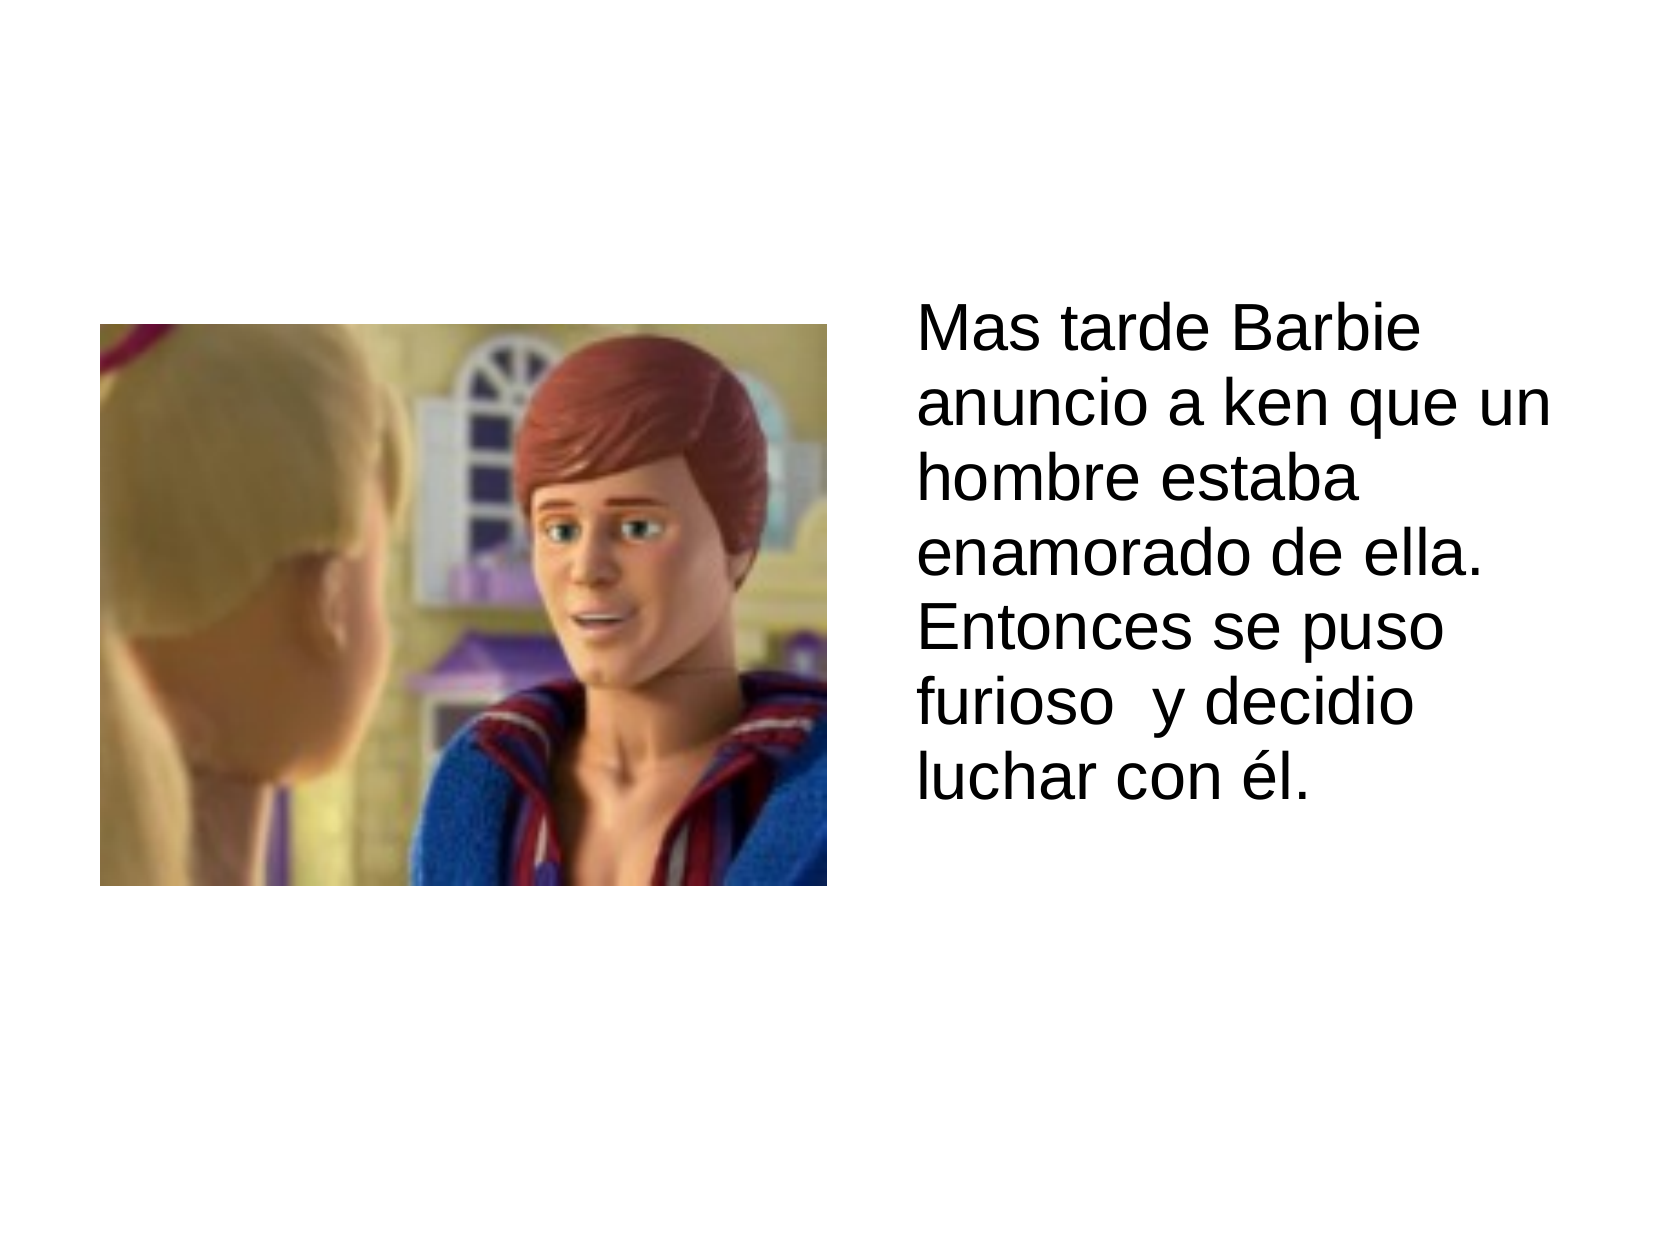

# Mas tarde Barbie anuncio a ken que un hombre estaba enamorado de ella. Entonces se puso furioso y decidio luchar con él.